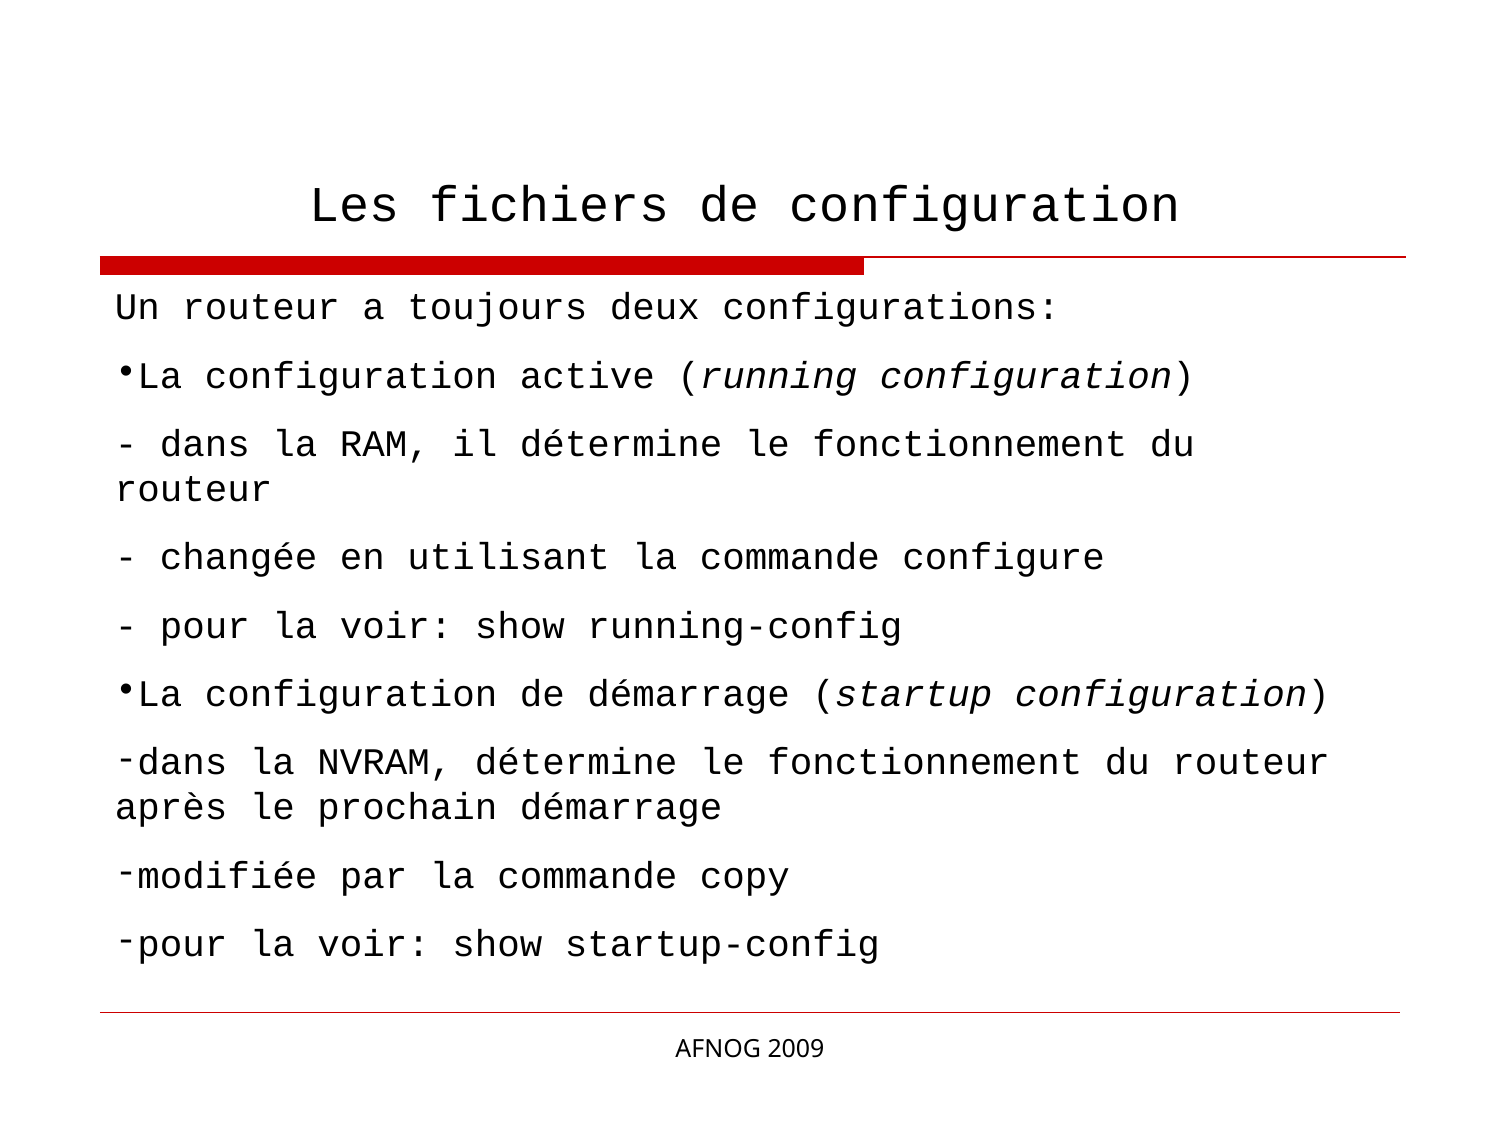

# Les fichiers de configuration
Un routeur a toujours deux configurations:
La configuration active (running configuration)
- dans la RAM, il détermine le fonctionnement du routeur
- changée en utilisant la commande configure
- pour la voir: show running-config
La configuration de démarrage (startup configuration)
dans la NVRAM, détermine le fonctionnement du routeur après le prochain démarrage
modifiée par la commande copy
pour la voir: show startup-config
AFNOG 2009